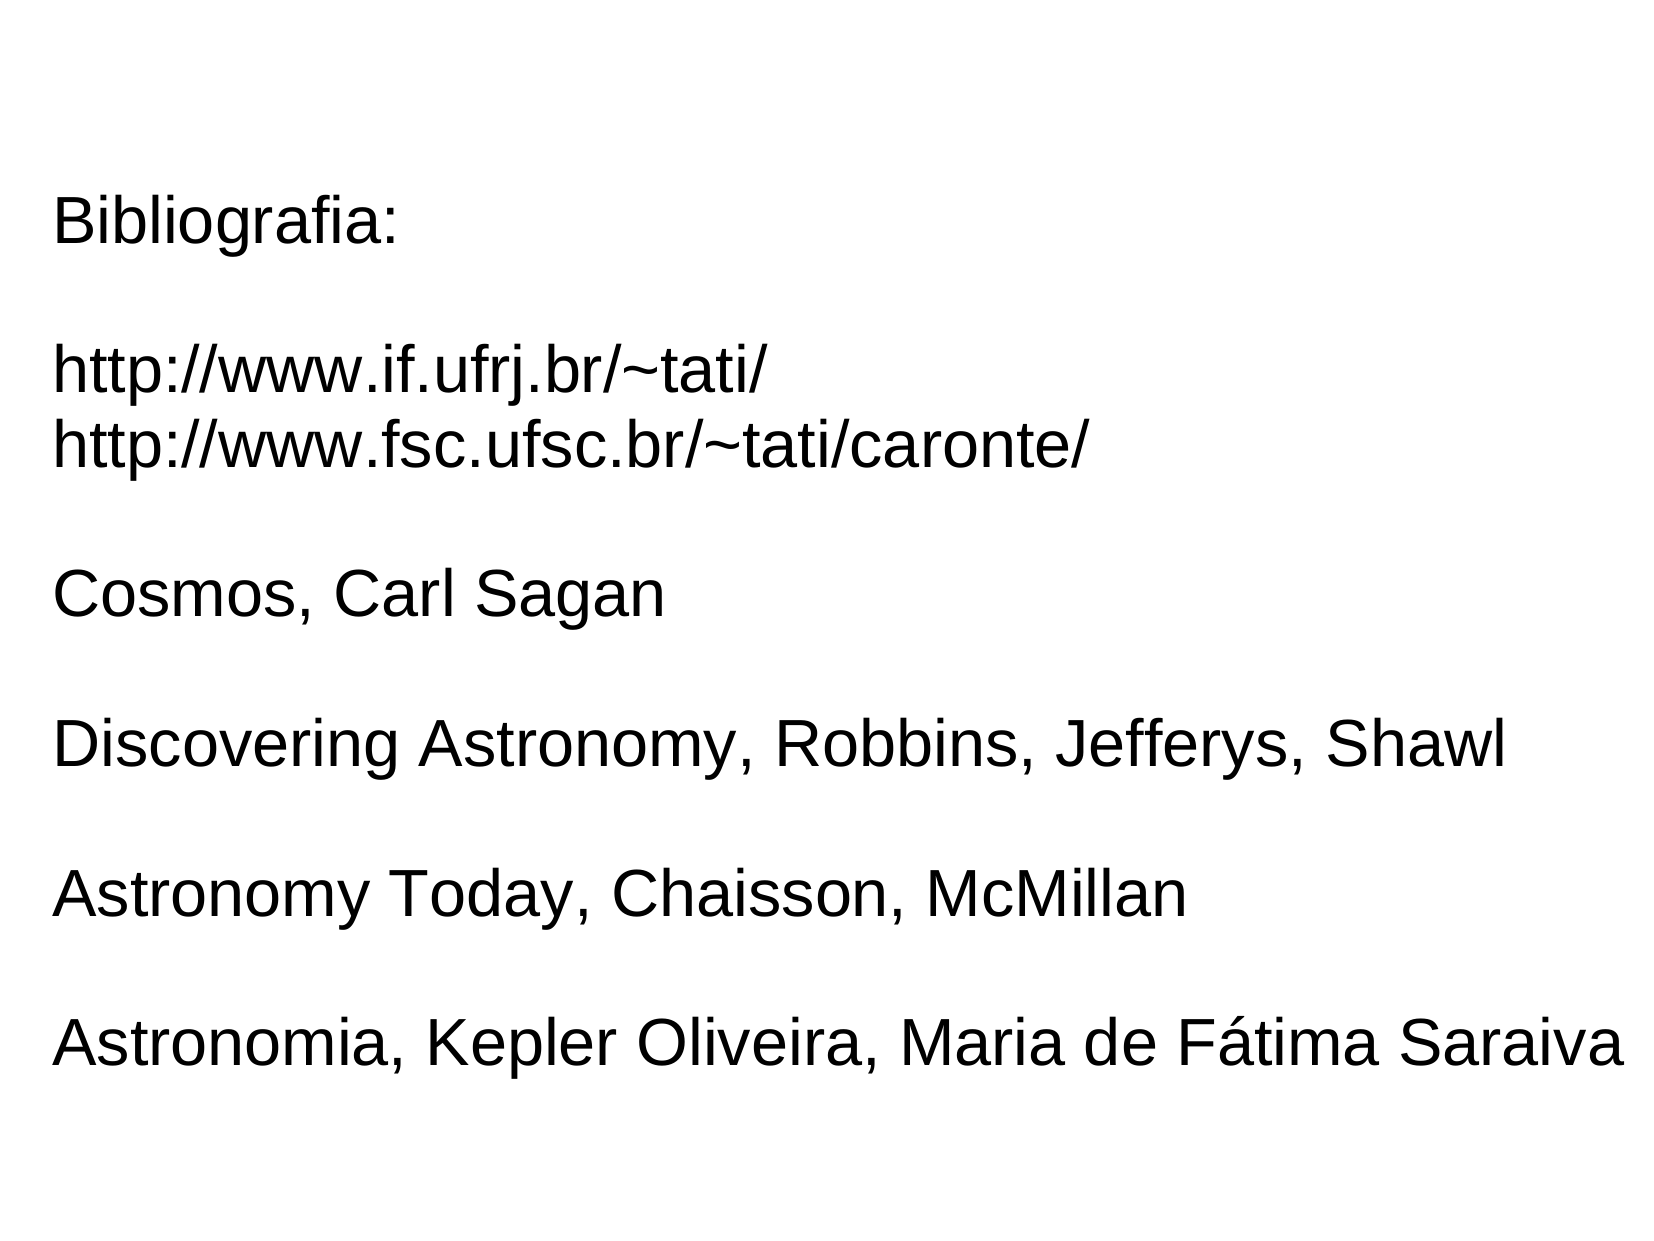

Bibliografia:
http://www.if.ufrj.br/~tati/
http://www.fsc.ufsc.br/~tati/caronte/
Cosmos, Carl Sagan
Discovering Astronomy, Robbins, Jefferys, Shawl
Astronomy Today, Chaisson, McMillan
Astronomia, Kepler Oliveira, Maria de Fátima Saraiva